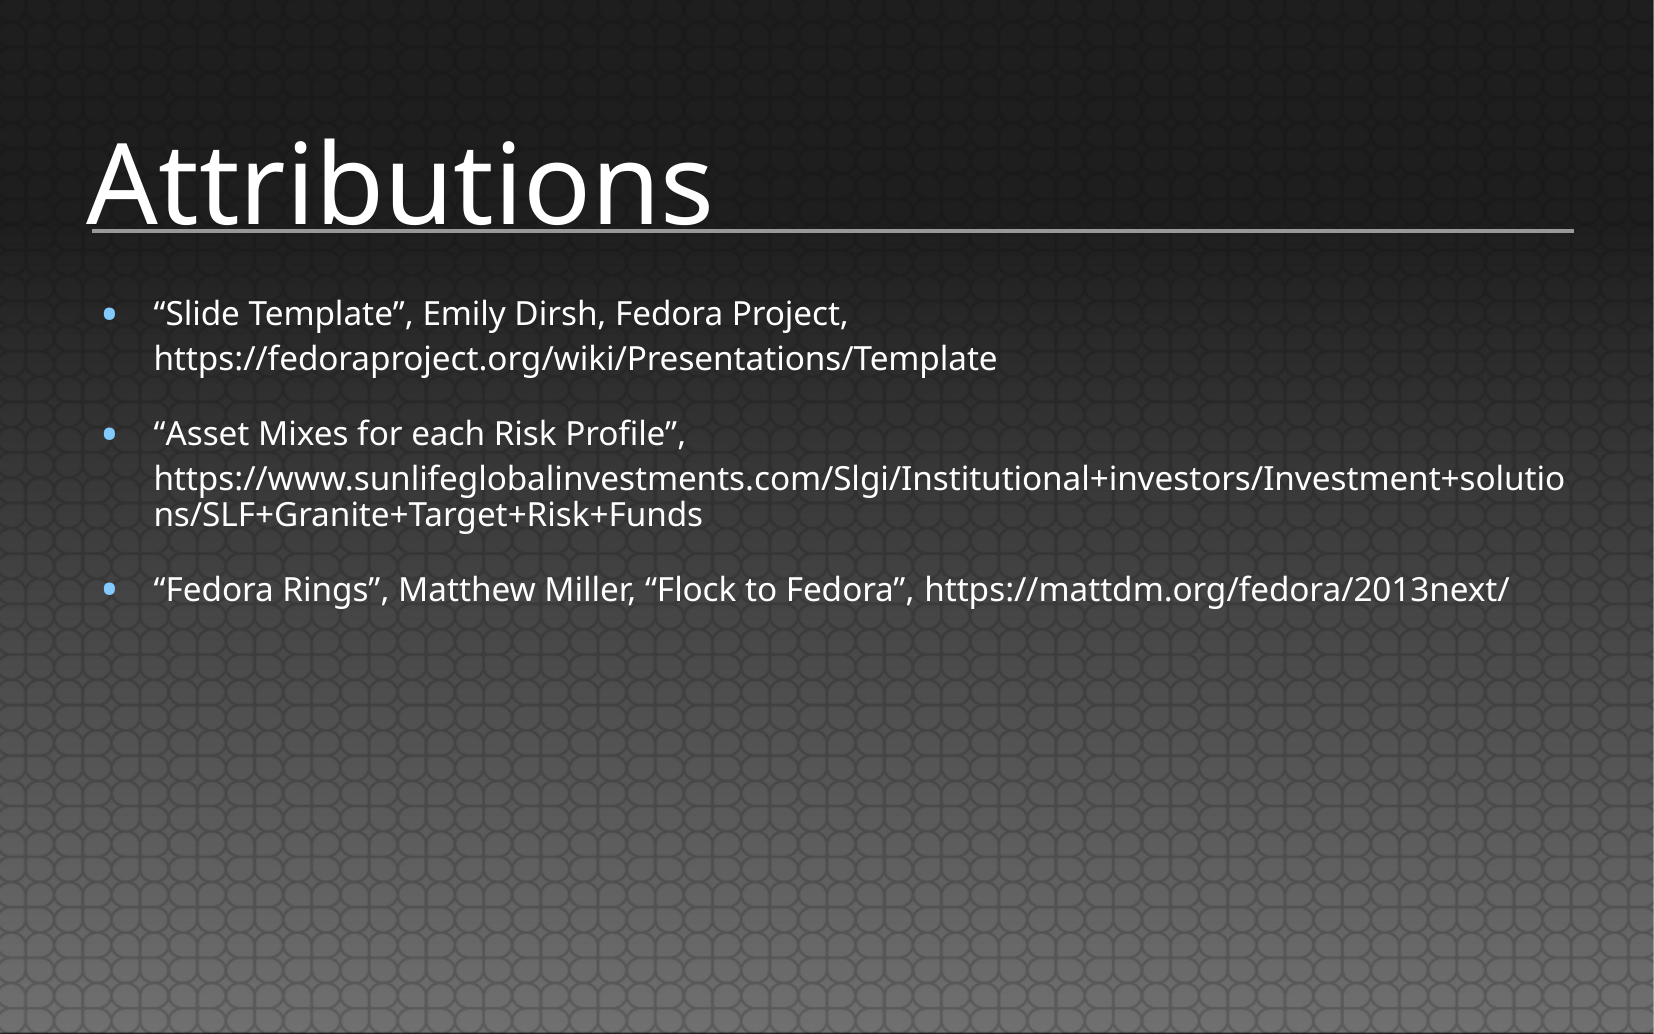

# Attributions
“Slide Template”, Emily Dirsh, Fedora Project, https://fedoraproject.org/wiki/Presentations/Template
“Asset Mixes for each Risk Profile”, https://www.sunlifeglobalinvestments.com/Slgi/Institutional+investors/Investment+solutions/SLF+Granite+Target+Risk+Funds
“Fedora Rings”, Matthew Miller, “Flock to Fedora”, https://mattdm.org/fedora/2013next/